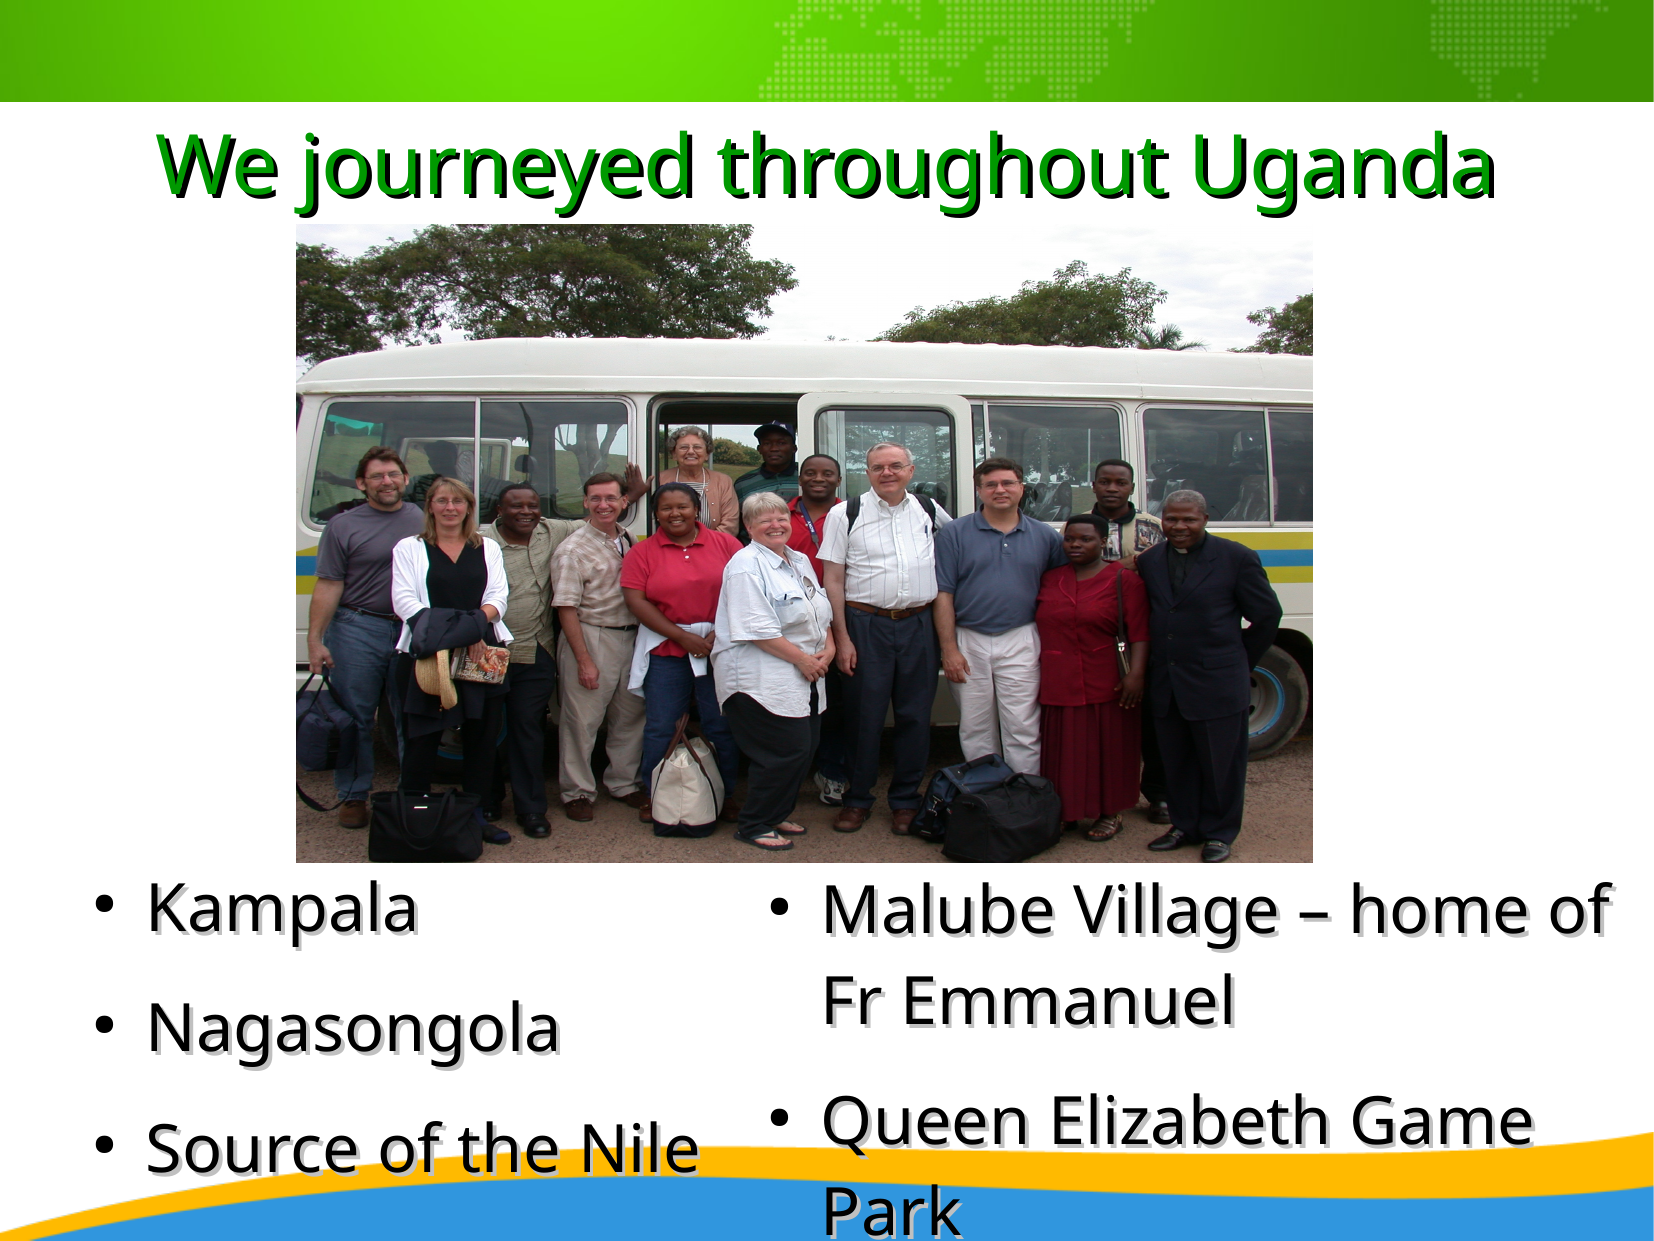

# We journeyed throughout Uganda
Kampala
Nagasongola
Source of the Nile
Malube Village – home of Fr Emmanuel
Queen Elizabeth Game Park